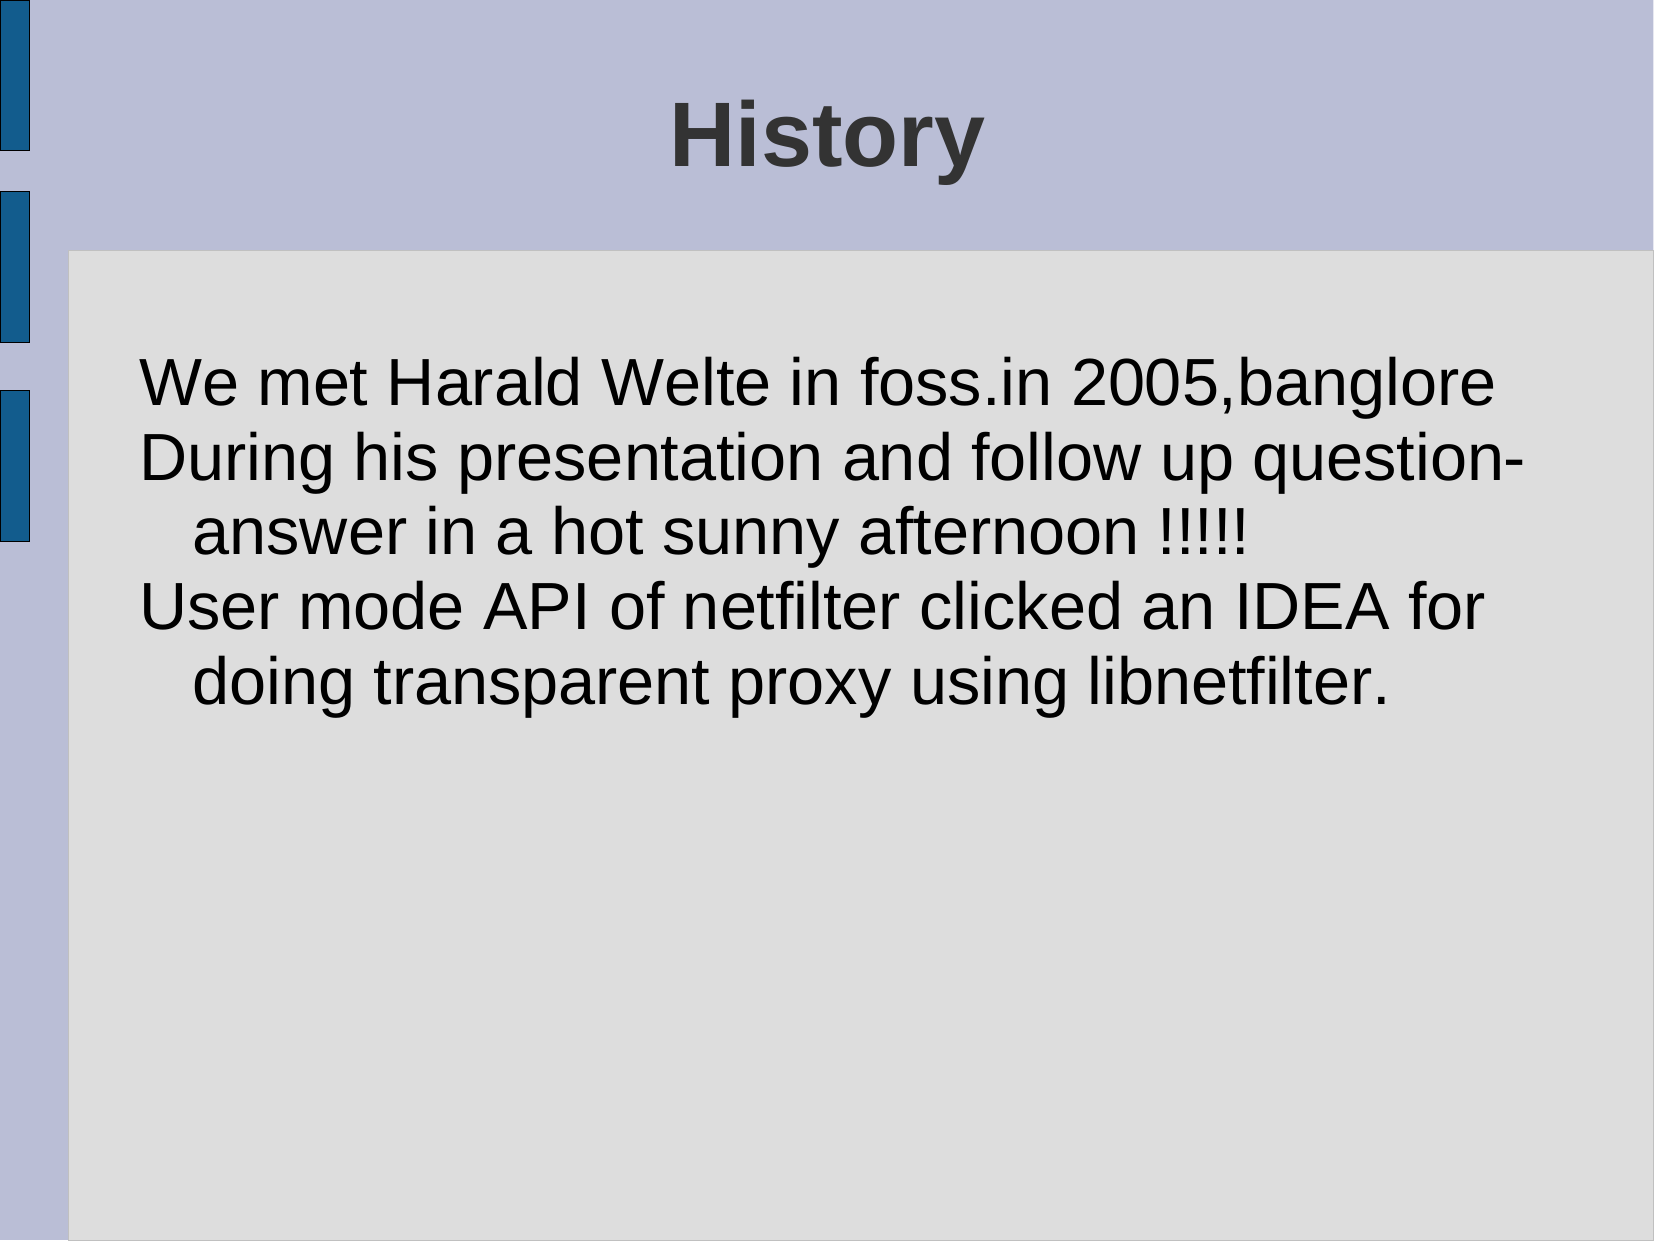

# History
We met Harald Welte in foss.in 2005,banglore
During his presentation and follow up question-answer in a hot sunny afternoon !!!!!
User mode API of netfilter clicked an IDEA for doing transparent proxy using libnetfilter.